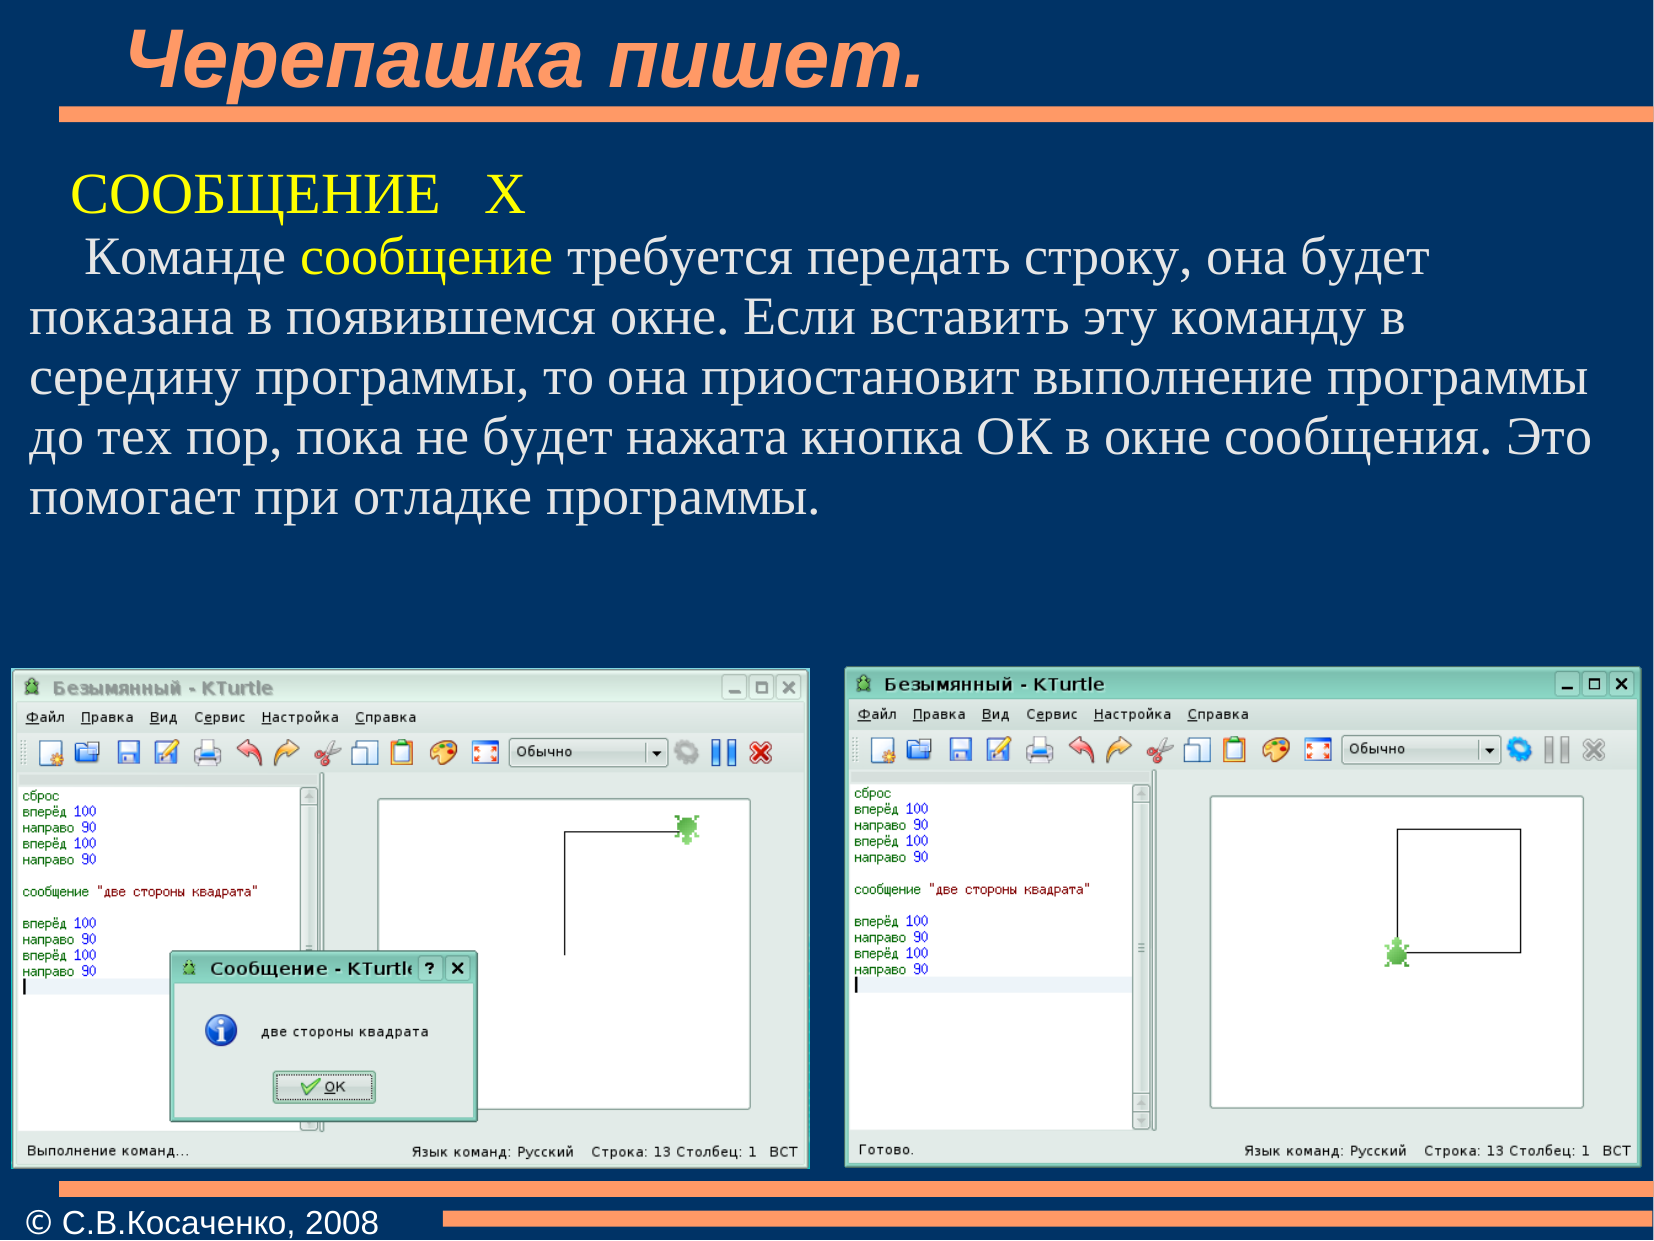

# Черепашка пишет.
СООБЩЕНИЕ X
 Команде сообщение требуется передать строку, она будет показана в появившемся окне. Если вставить эту команду в середину программы, то она приостановит выполнение программы до тех пор, пока не будет нажата кнопка ОК в окне сообщения. Это помогает при отладке программы.